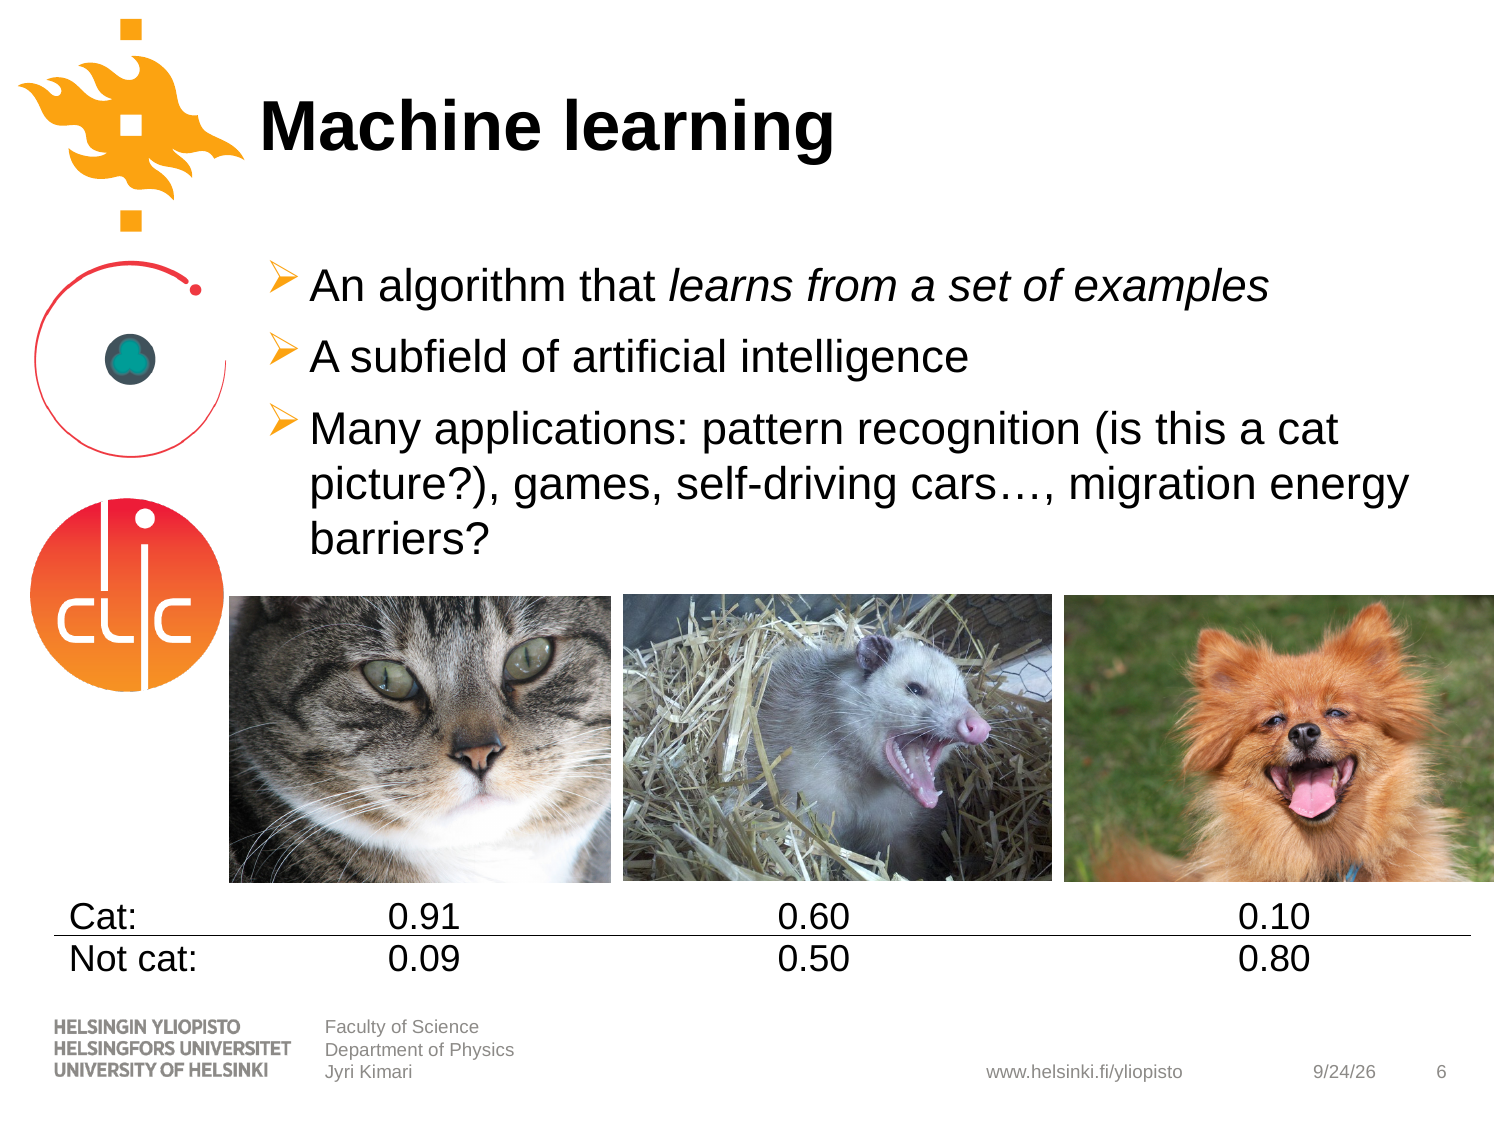

# Machine learning
An algorithm that learns from a set of examples
A subfield of artificial intelligence
Many applications: pattern recognition (is this a cat picture?), games, self-driving cars…, migration energy barriers?
Cat:
Not cat:
0.91
0.09
0.60
0.50
0.10
0.80
Faculty of Science
Department of Physics
Jyri Kimari